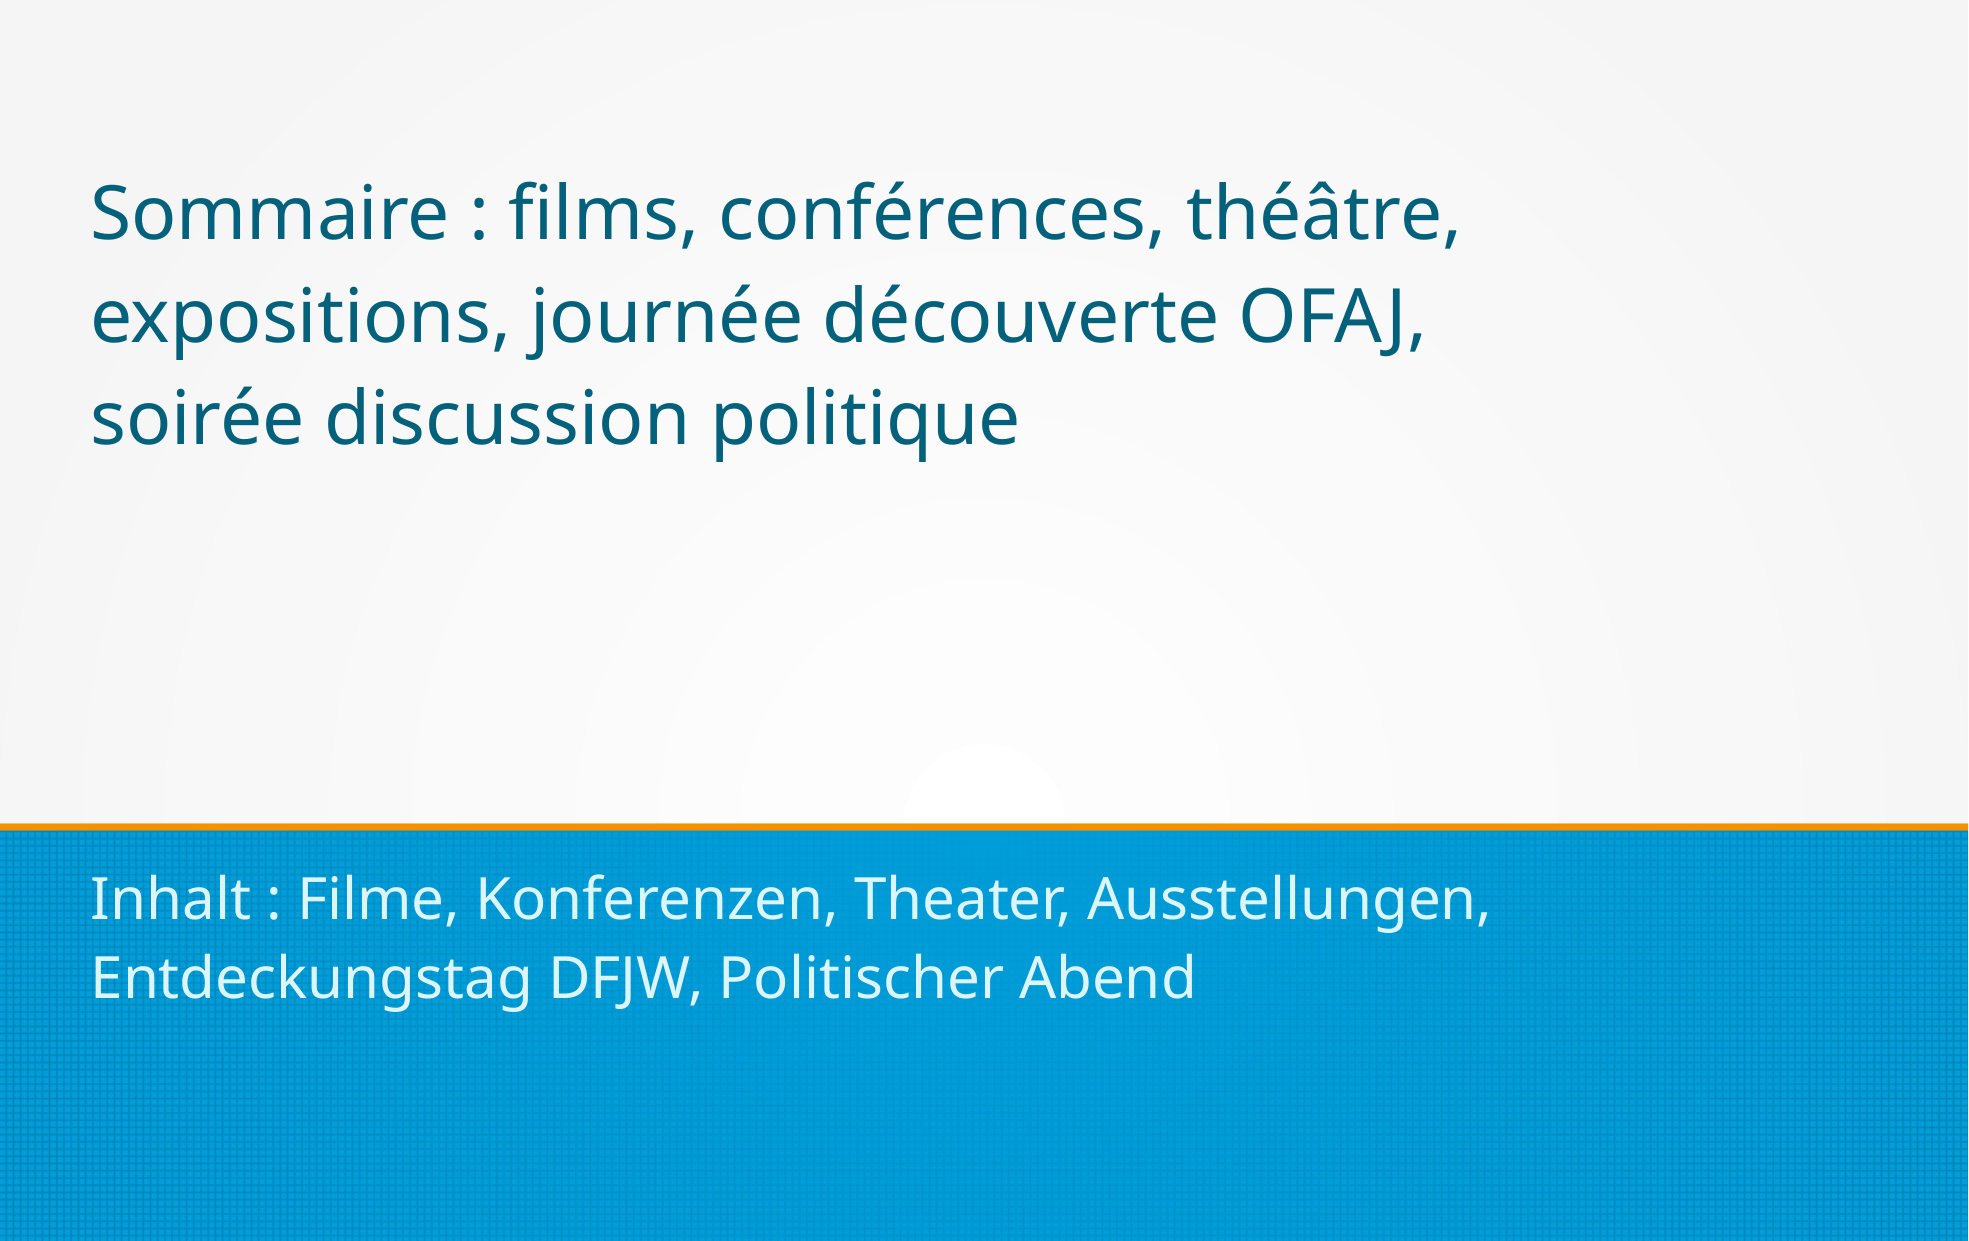

# Sommaire : films, conférences, théâtre, expositions, journée découverte OFAJ, soirée discussion politique
Inhalt : Filme, Konferenzen, Theater, Ausstellungen, Entdeckungstag DFJW, Politischer Abend